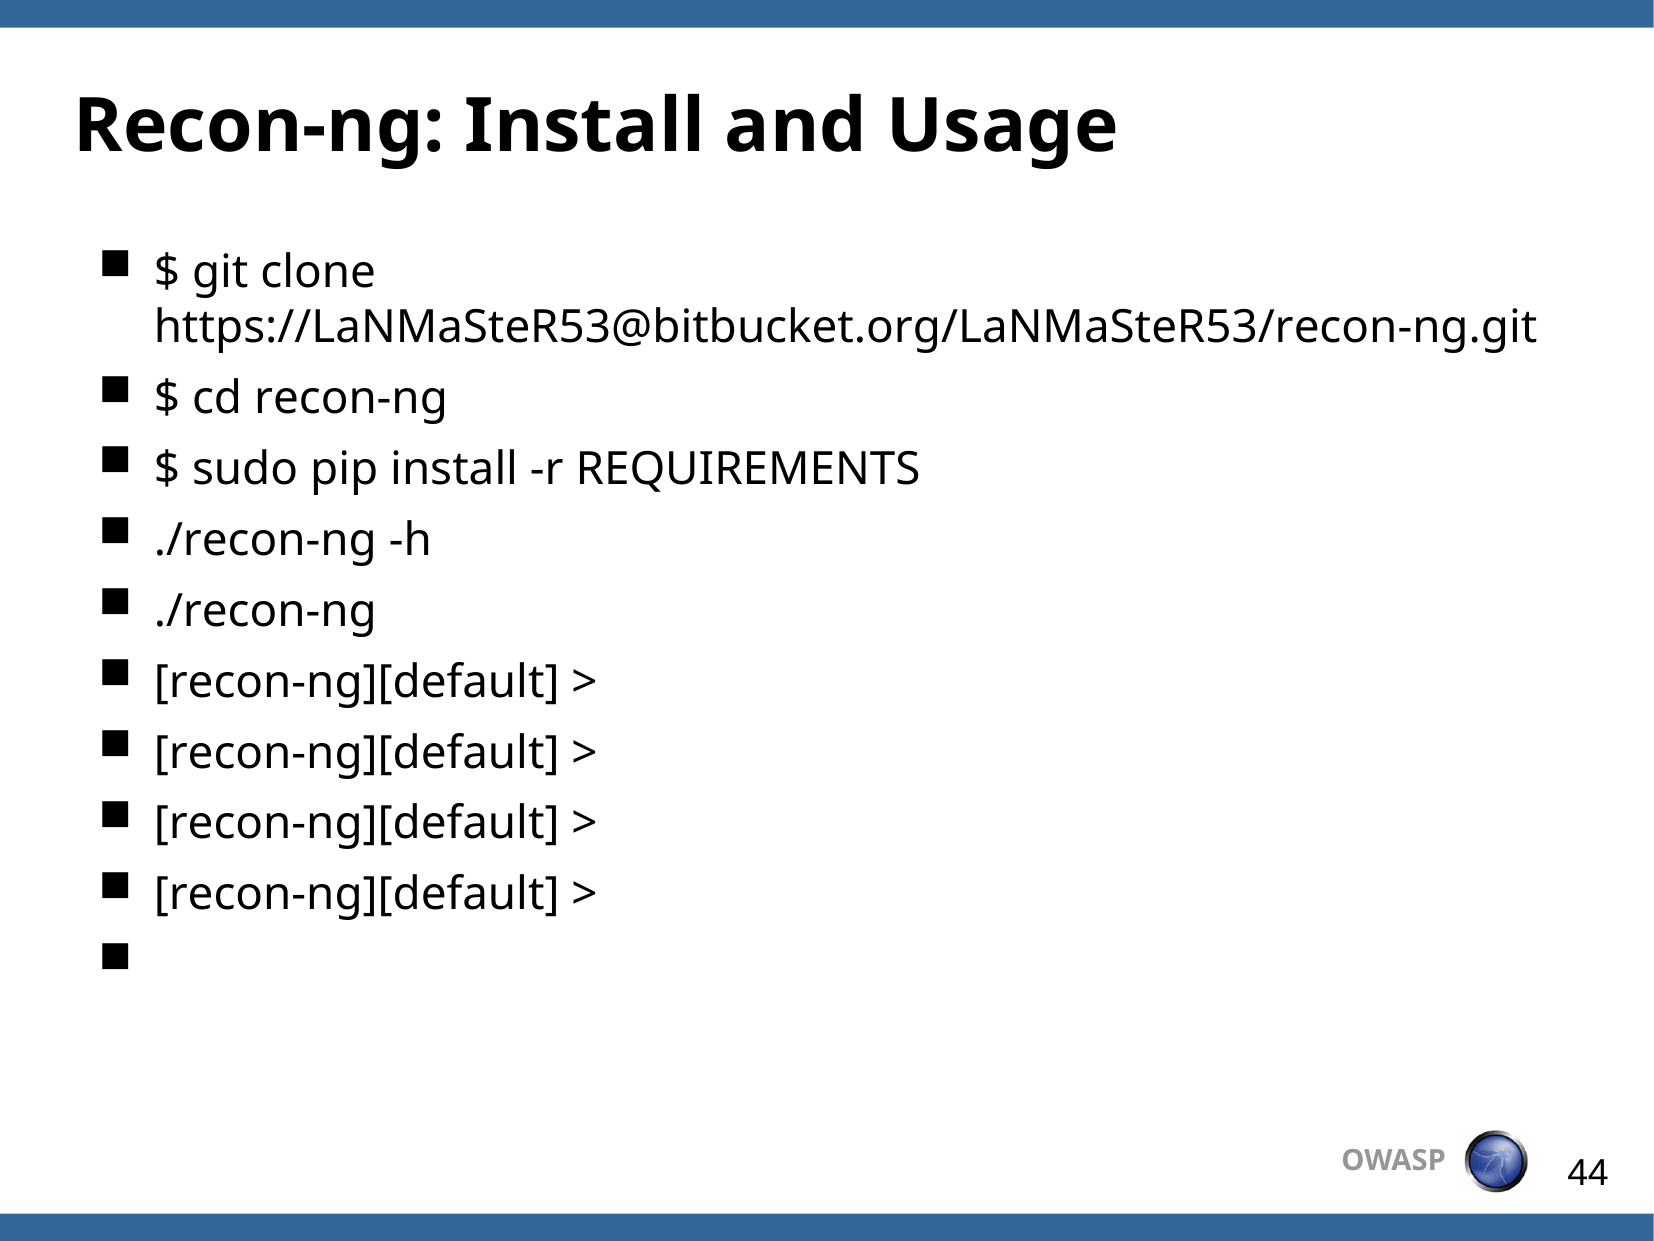

# Recon-ng: Install and Usage
$ git clone https://LaNMaSteR53@bitbucket.org/LaNMaSteR53/recon-ng.git
$ cd recon-ng
$ sudo pip install -r REQUIREMENTS
./recon-ng -h
./recon-ng
[recon-ng][default] >
[recon-ng][default] >
[recon-ng][default] >
[recon-ng][default] >
44